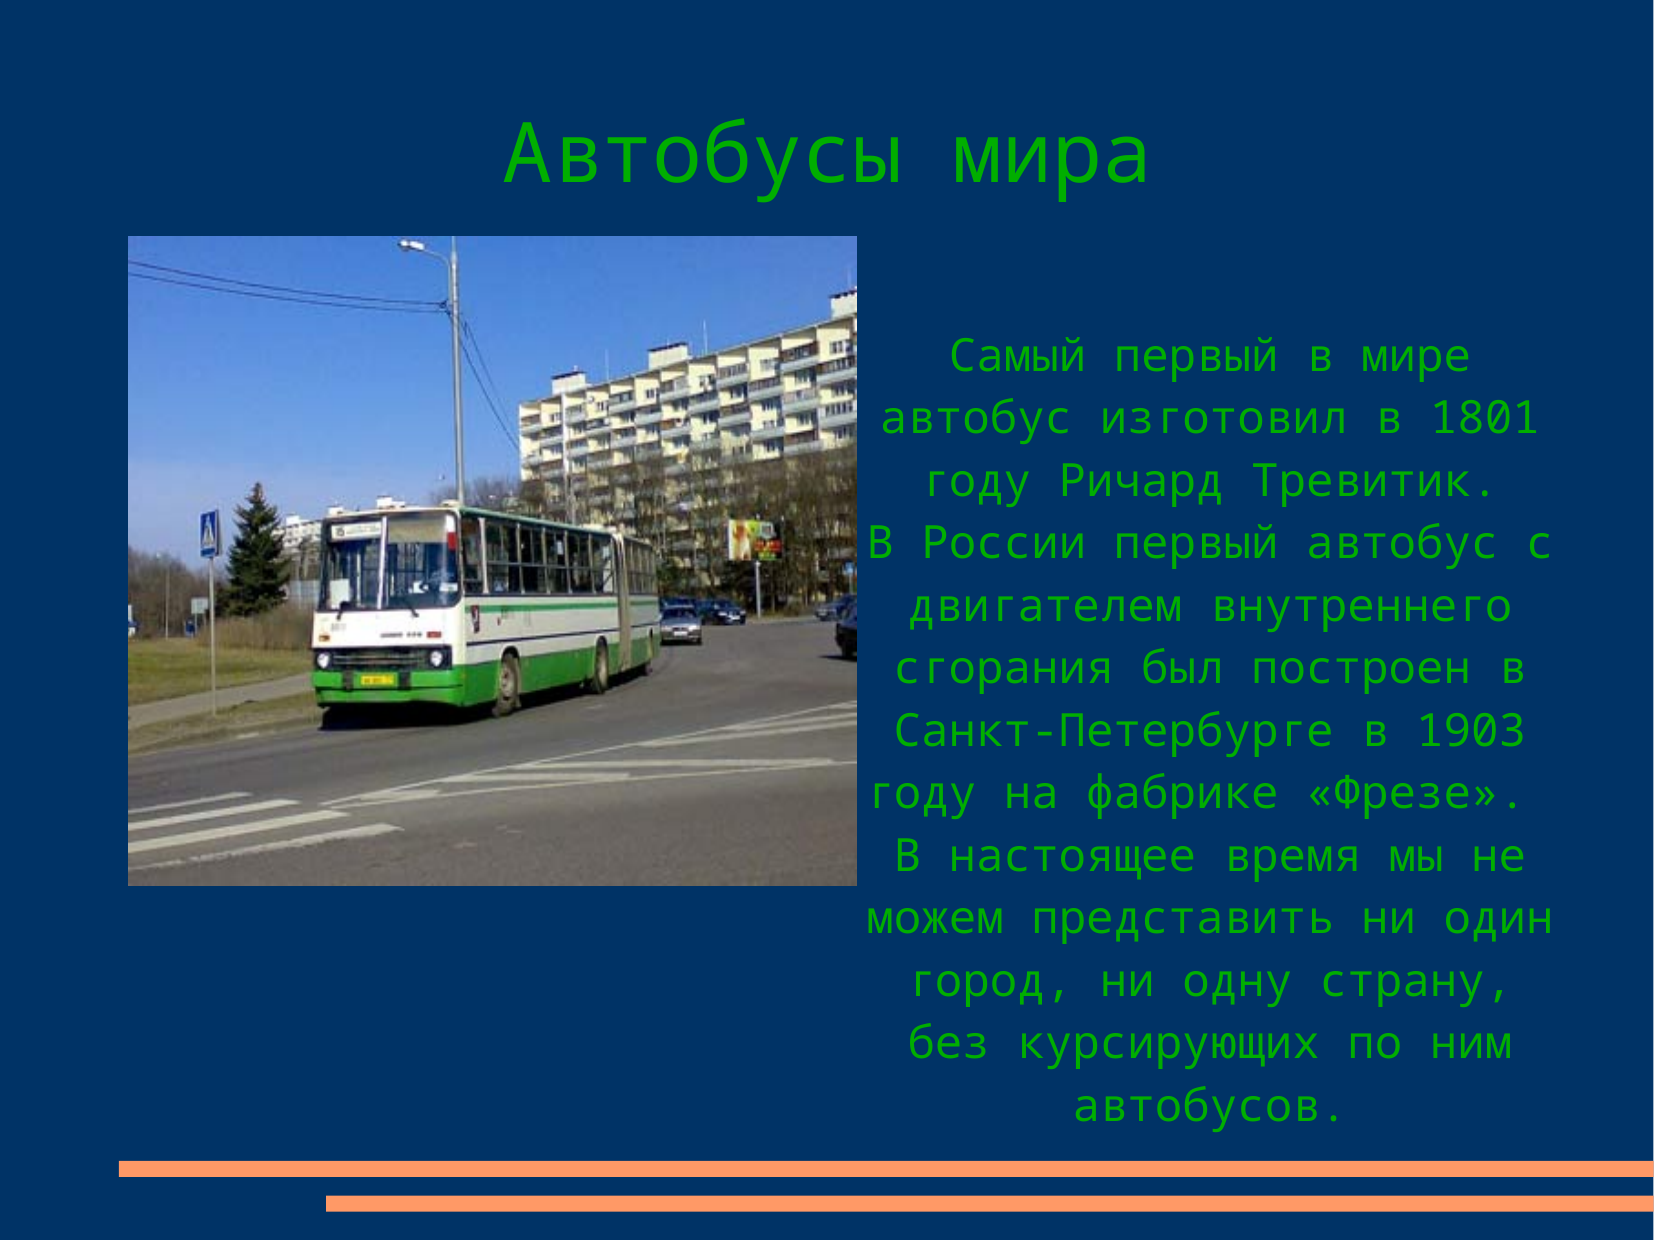

# Автобусы мира
Самый первый в мире автобус изготовил в 1801 году Ричард Тревитик.
В России первый автобус с двигателем внутреннего сгорания был построен в Санкт-Петербурге в 1903 году на фабрике «Фрезе».
В настоящее время мы не можем представить ни один город, ни одну страну, без курсирующих по ним автобусов.